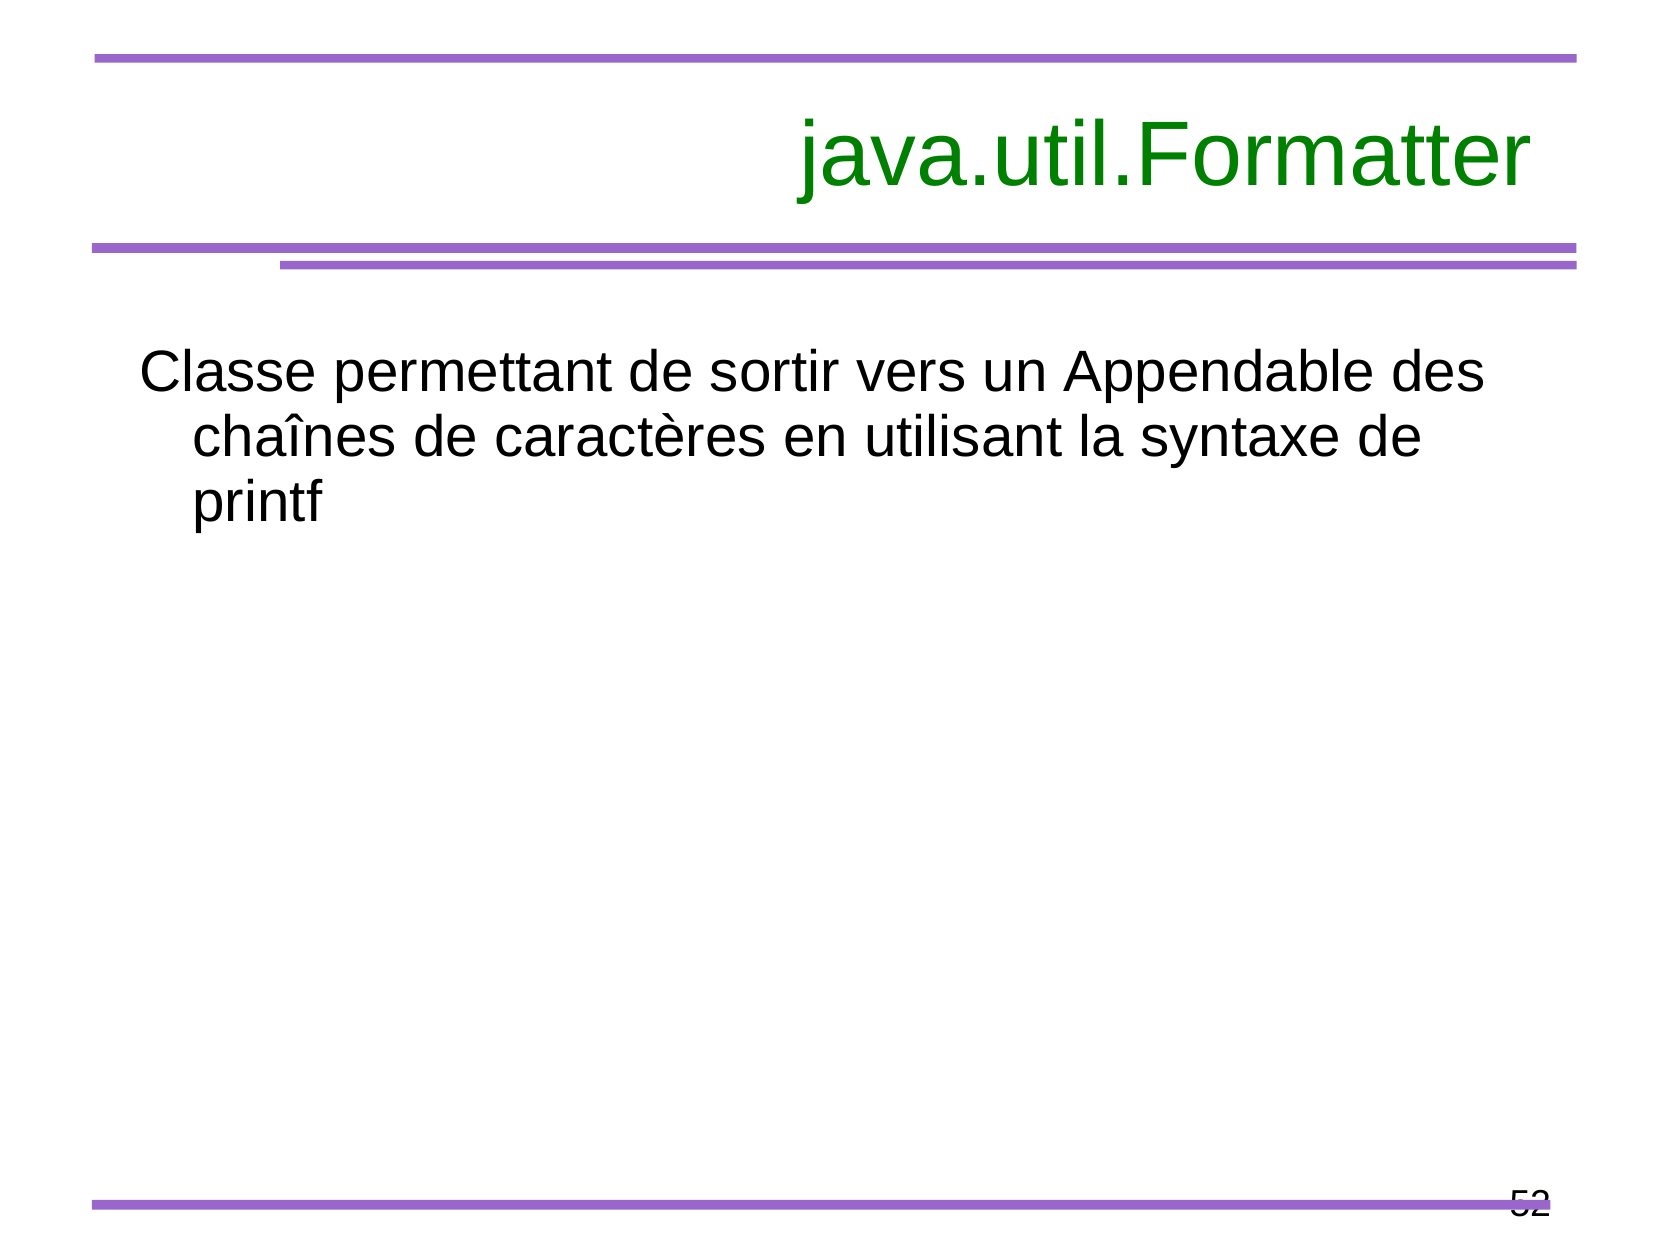

# java.util.Formatter
Classe permettant de sortir vers un Appendable des chaînes de caractères en utilisant la syntaxe de printf